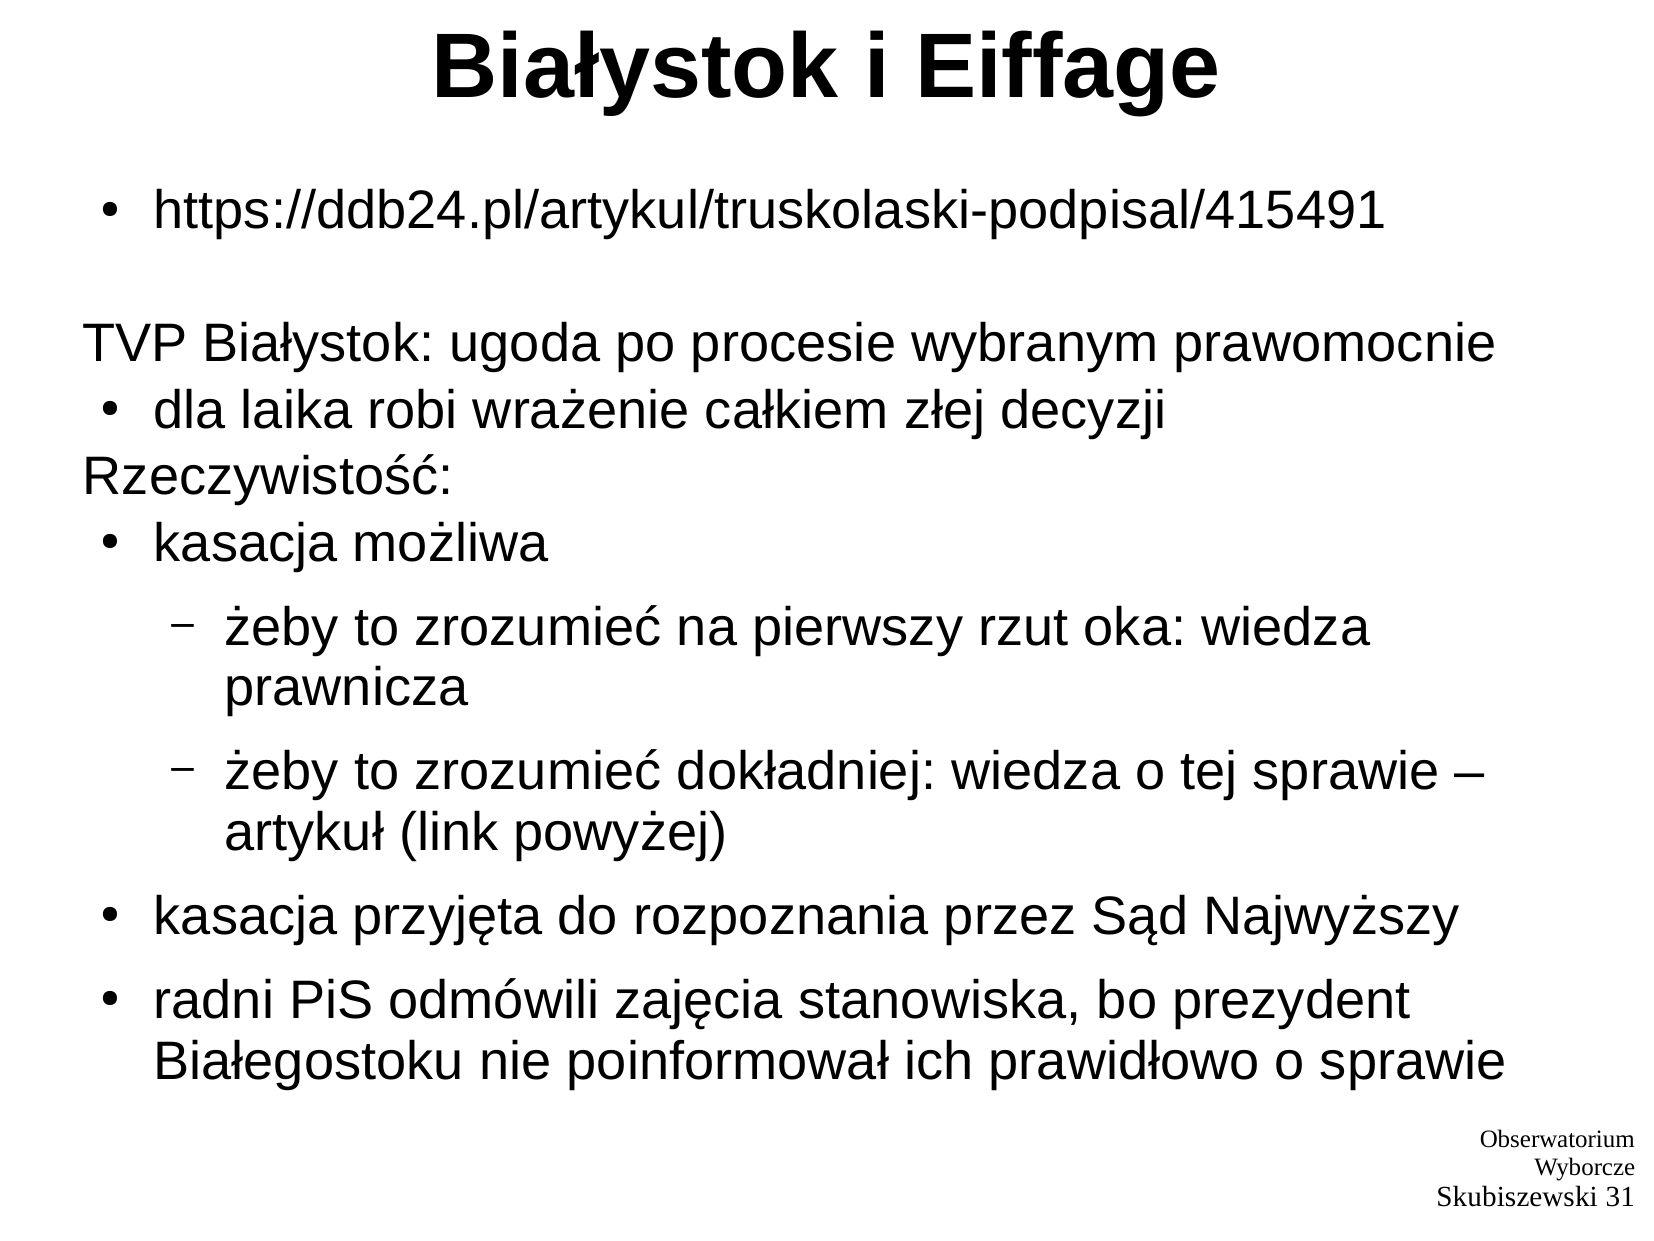

# Białystok i Eiffage
https://ddb24.pl/artykul/truskolaski-podpisal/415491
TVP Białystok: ugoda po procesie wybranym prawomocnie
dla laika robi wrażenie całkiem złej decyzji
Rzeczywistość:
kasacja możliwa
żeby to zrozumieć na pierwszy rzut oka: wiedza prawnicza
żeby to zrozumieć dokładniej: wiedza o tej sprawie – artykuł (link powyżej)
kasacja przyjęta do rozpoznania przez Sąd Najwyższy
radni PiS odmówili zajęcia stanowiska, bo prezydent Białegostoku nie poinformował ich prawidłowo o sprawie
31